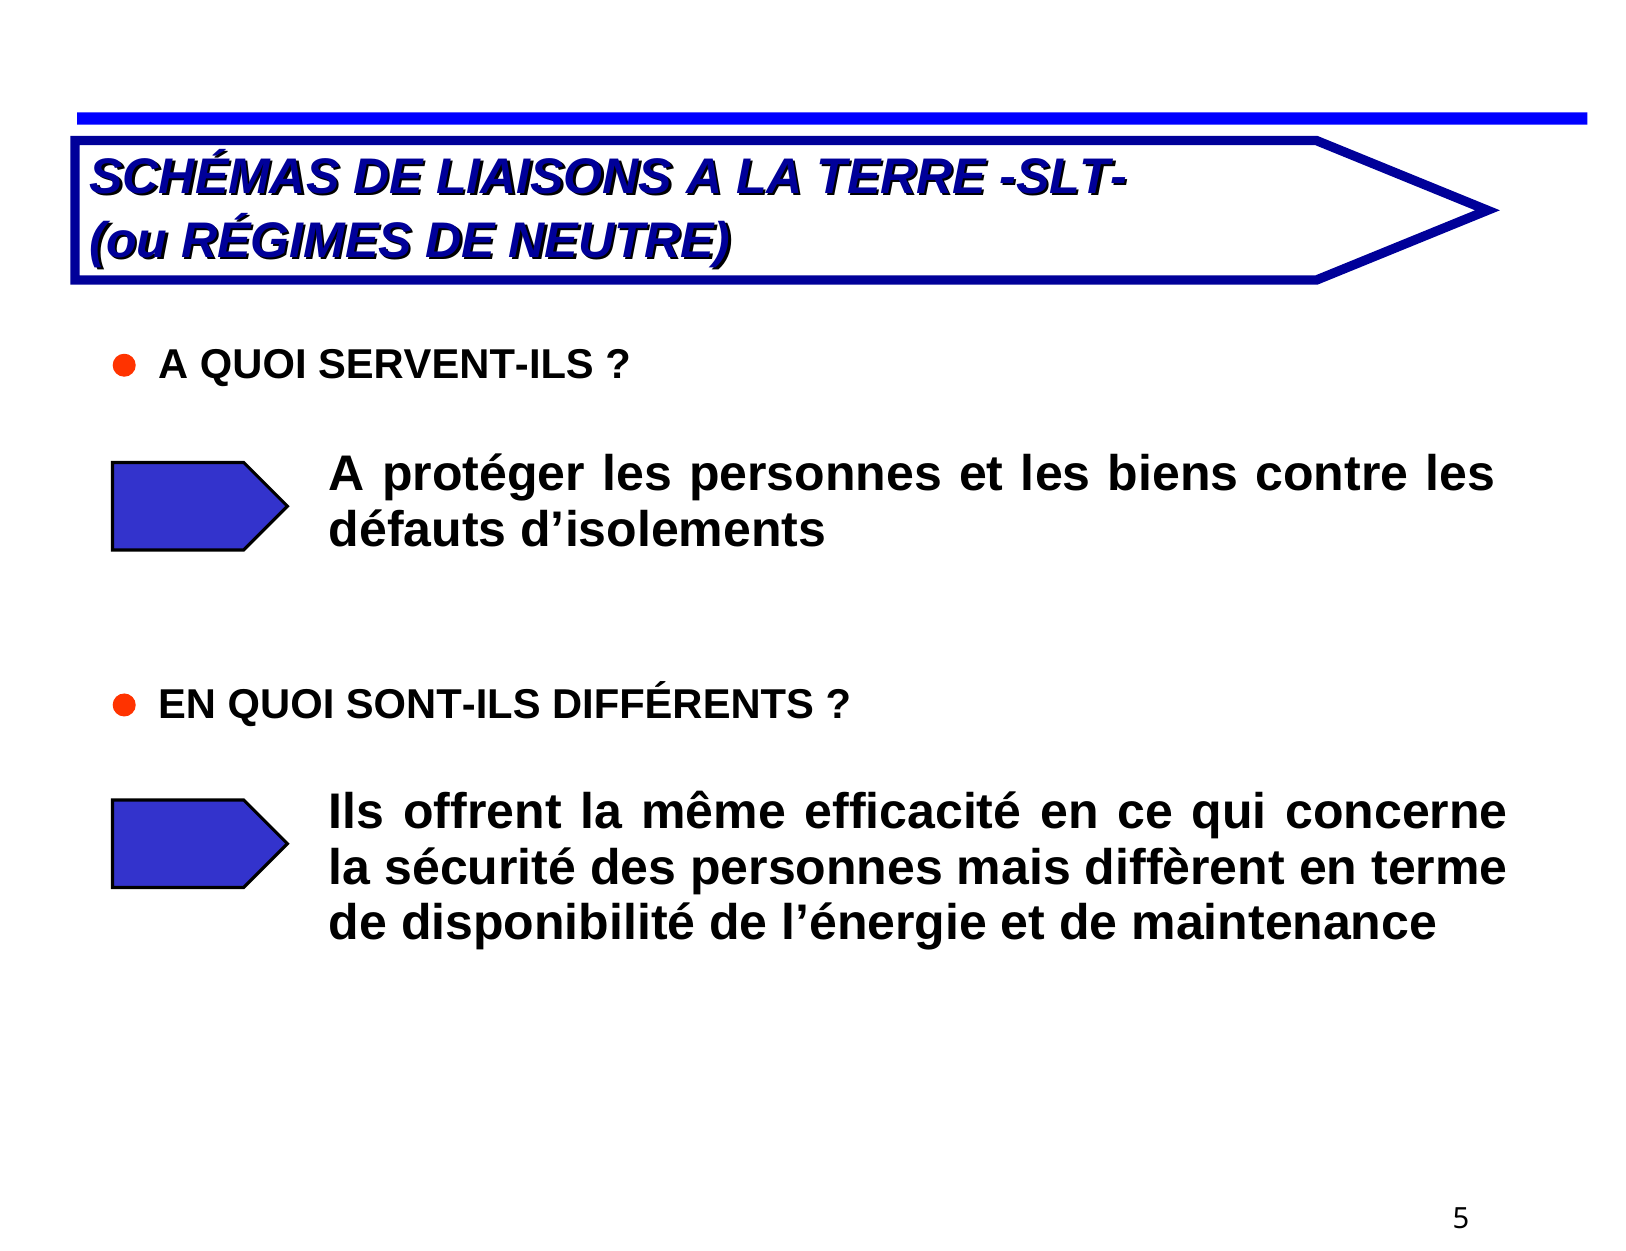

SCHÉMAS DE LIAISONS A LA TERRE -SLT-
(ou RÉGIMES DE NEUTRE)‏
 A QUOI SERVENT-ILS ?
A protéger les personnes et les biens contre les défauts d’isolements
 EN QUOI SONT-ILS DIFFÉRENTS ?
Ils offrent la même efficacité en ce qui concerne la sécurité des personnes mais diffèrent en terme de disponibilité de l’énergie et de maintenance